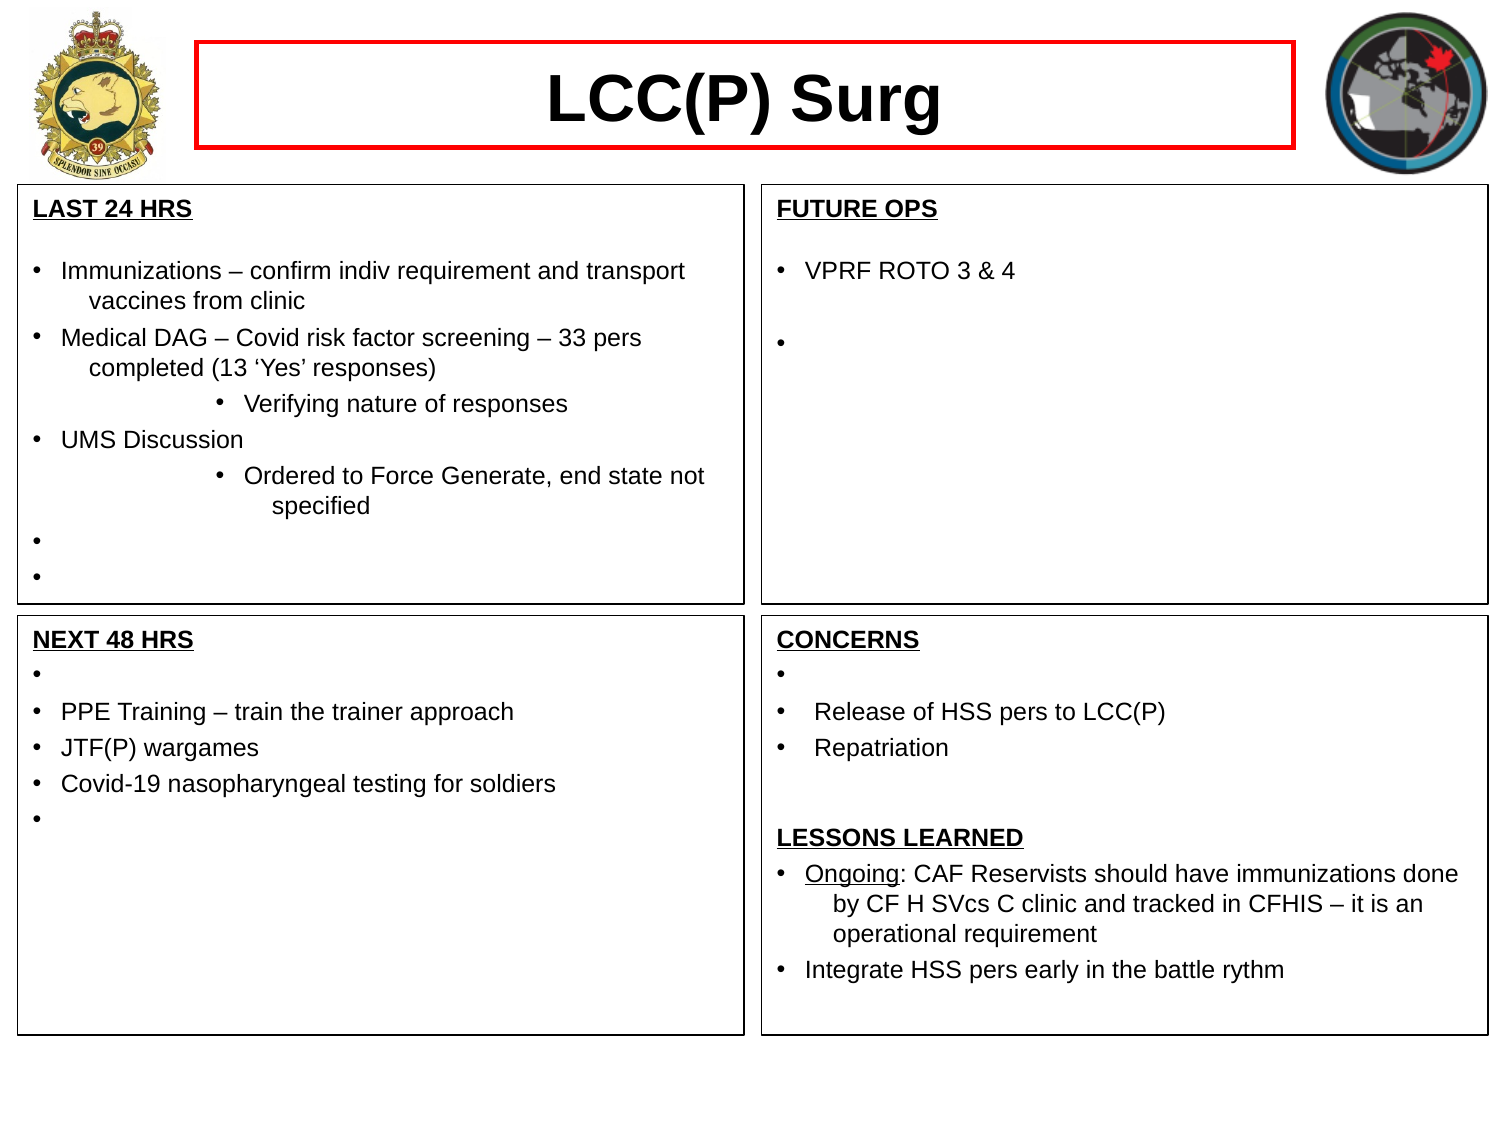

# LCC(P) Surg
LAST 24 HRS
Immunizations – confirm indiv requirement and transport vaccines from clinic
Medical DAG – Covid risk factor screening – 33 pers completed (13 ‘Yes’ responses)
Verifying nature of responses
UMS Discussion
Ordered to Force Generate, end state not specified
FUTURE OPS
VPRF ROTO 3 & 4
NEXT 48 HRS
PPE Training – train the trainer approach
JTF(P) wargames
Covid-19 nasopharyngeal testing for soldiers
CONCERNS
Release of HSS pers to LCC(P)
Repatriation
LESSONS LEARNED
Ongoing: CAF Reservists should have immunizations done by CF H SVcs C clinic and tracked in CFHIS – it is an operational requirement
Integrate HSS pers early in the battle rythm